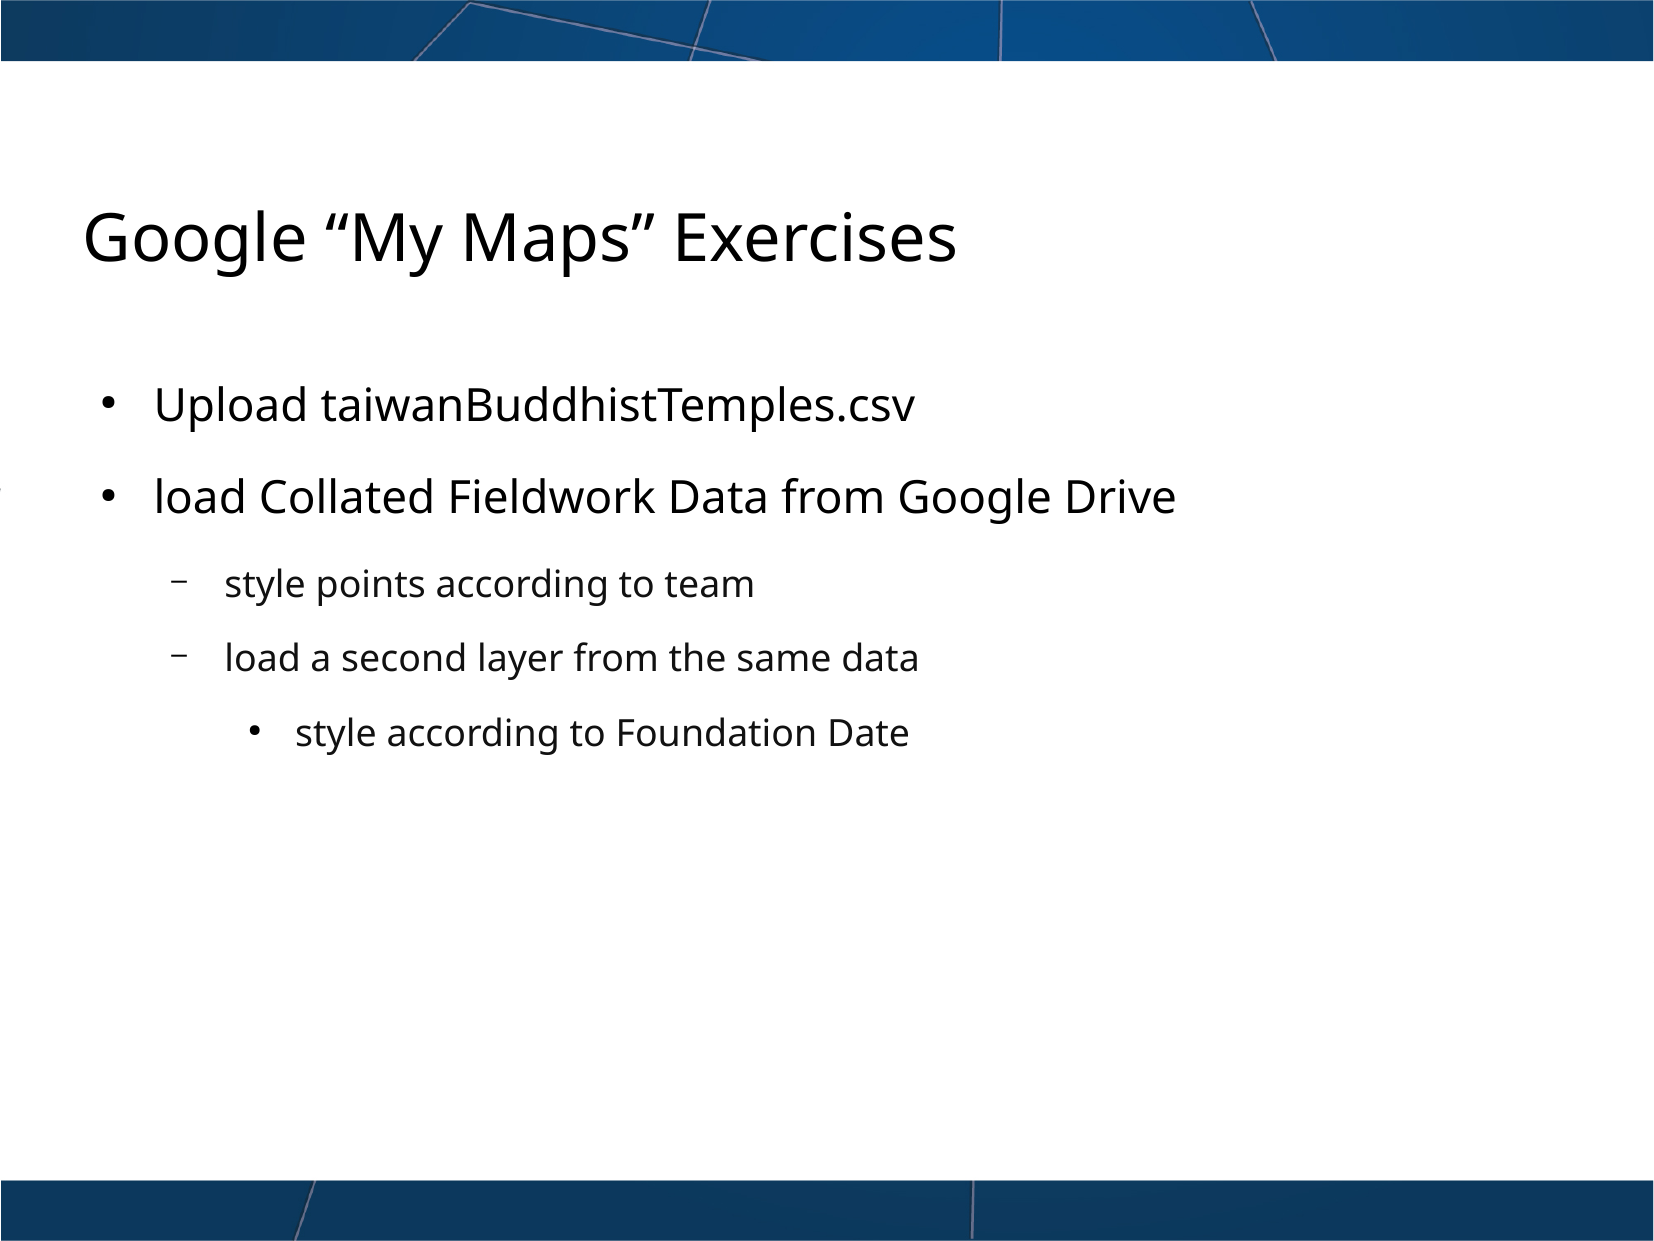

# Google “My Maps” Exercises
Upload taiwanBuddhistTemples.csv
load Collated Fieldwork Data from Google Drive
style points according to team
load a second layer from the same data
style according to Foundation Date